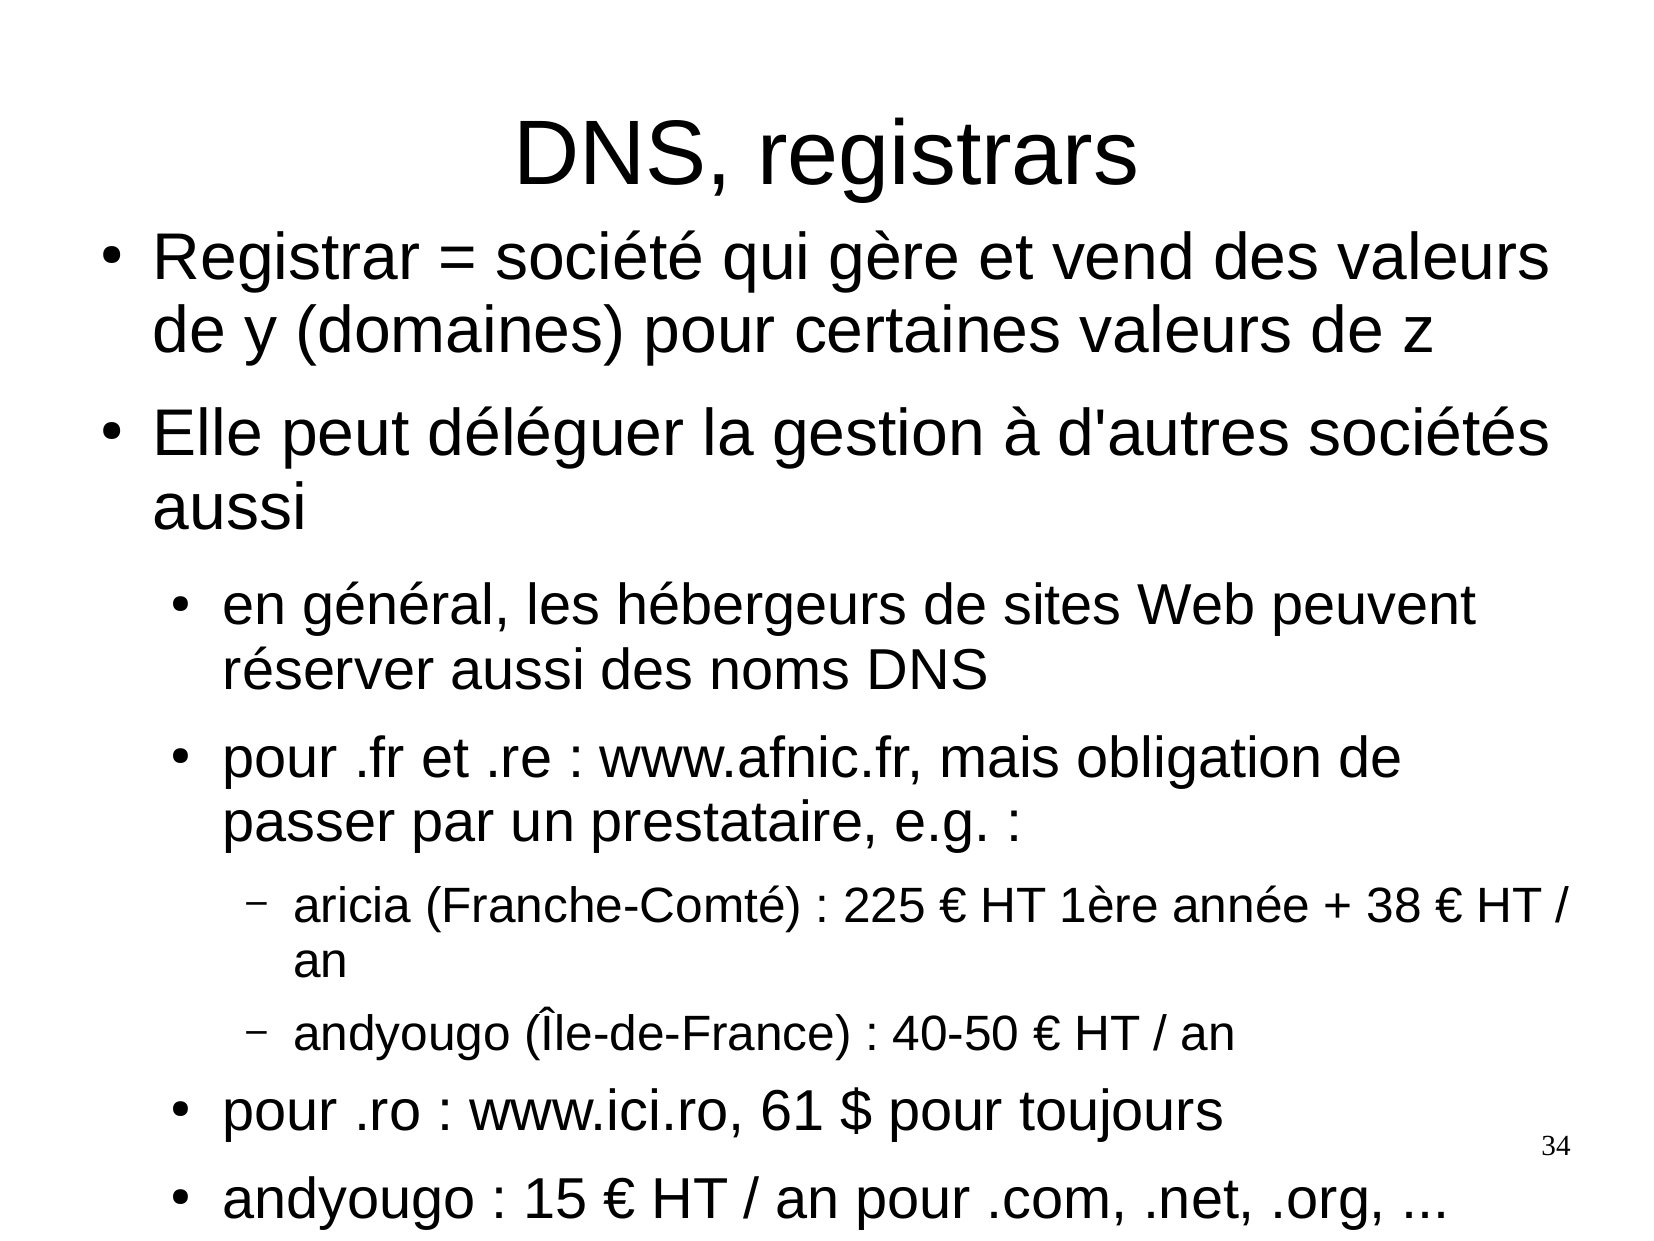

# DNS, registrars
Registrar = société qui gère et vend des valeurs de y (domaines) pour certaines valeurs de z
Elle peut déléguer la gestion à d'autres sociétés aussi
en général, les hébergeurs de sites Web peuvent réserver aussi des noms DNS
pour .fr et .re : www.afnic.fr, mais obligation de passer par un prestataire, e.g. :
aricia (Franche-Comté) : 225 € HT 1ère année + 38 € HT / an
andyougo (Île-de-France) : 40-50 € HT / an
pour .ro : www.ici.ro, 61 $ pour toujours
andyougo : 15 € HT / an pour .com, .net, .org, ...
34